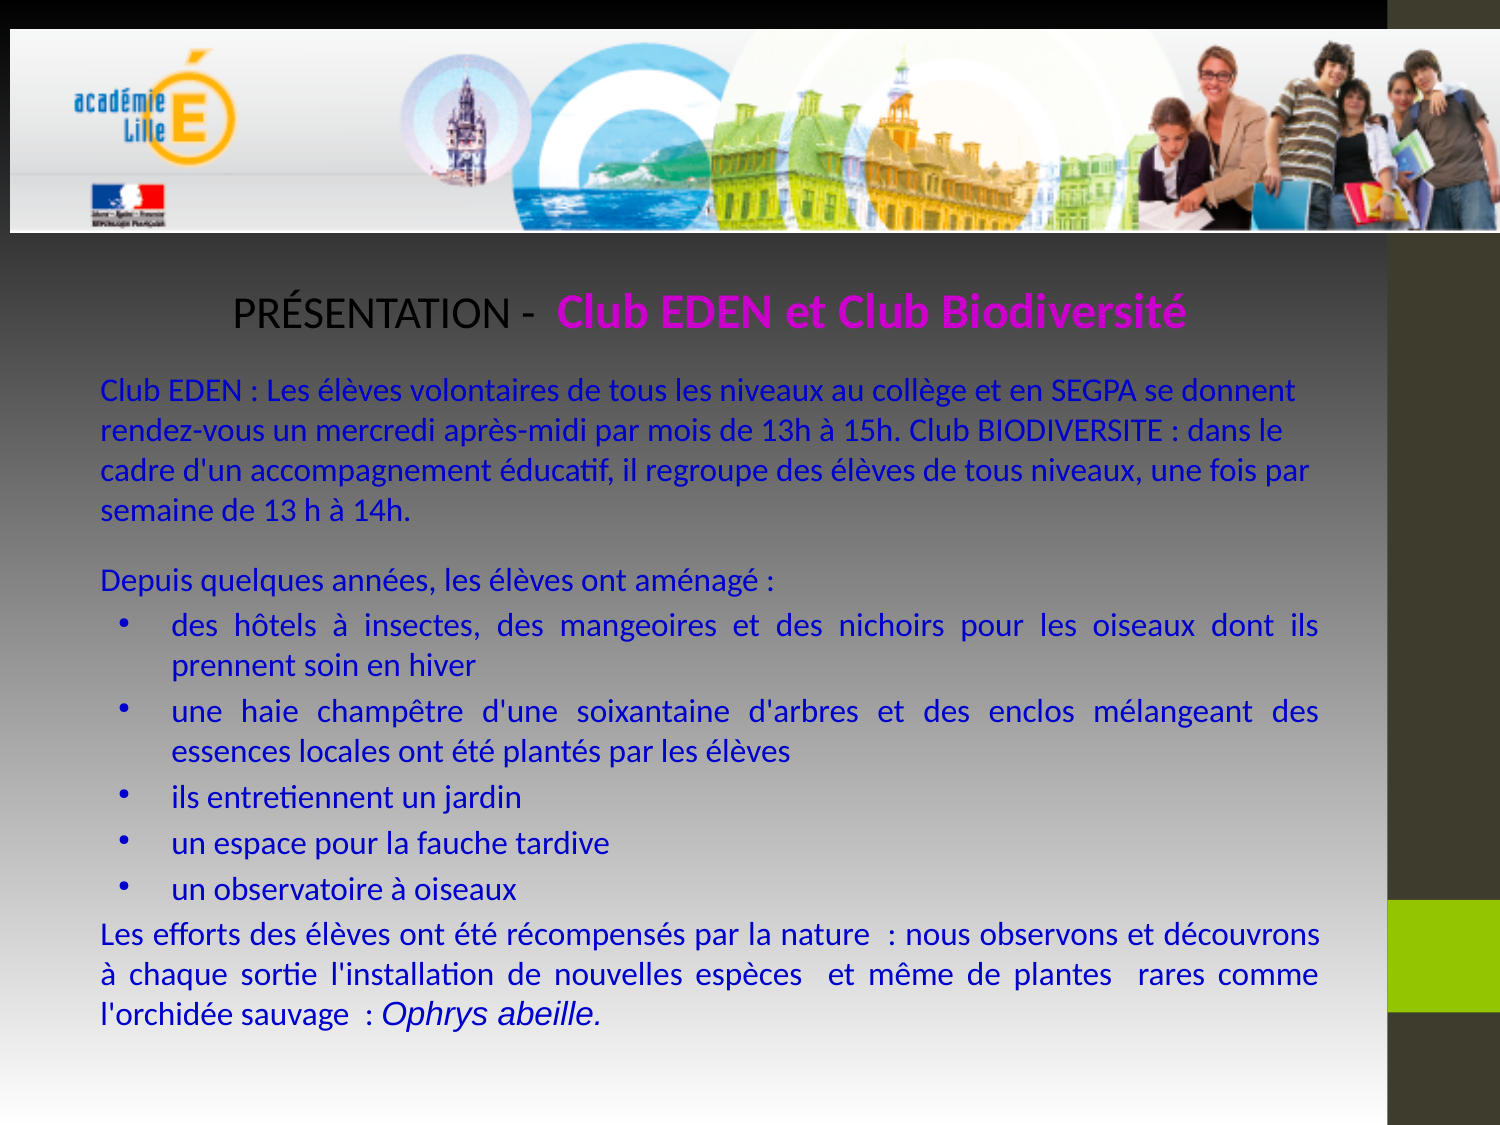

# PRÉSENTATION - Club EDEN et Club Biodiversité
Club EDEN : Les élèves volontaires de tous les niveaux au collège et en SEGPA se donnent rendez-vous un mercredi après-midi par mois de 13h à 15h. Club BIODIVERSITE : dans le cadre d'un accompagnement éducatif, il regroupe des élèves de tous niveaux, une fois par semaine de 13 h à 14h.
Depuis quelques années, les élèves ont aménagé :
des hôtels à insectes, des mangeoires et des nichoirs pour les oiseaux dont ils prennent soin en hiver
une haie champêtre d'une soixantaine d'arbres et des enclos mélangeant des essences locales ont été plantés par les élèves
ils entretiennent un jardin
un espace pour la fauche tardive
un observatoire à oiseaux
Les efforts des élèves ont été récompensés par la nature  : nous observons et découvrons à chaque sortie l'installation de nouvelles espèces et même de plantes rares comme l'orchidée sauvage  : Ophrys abeille.